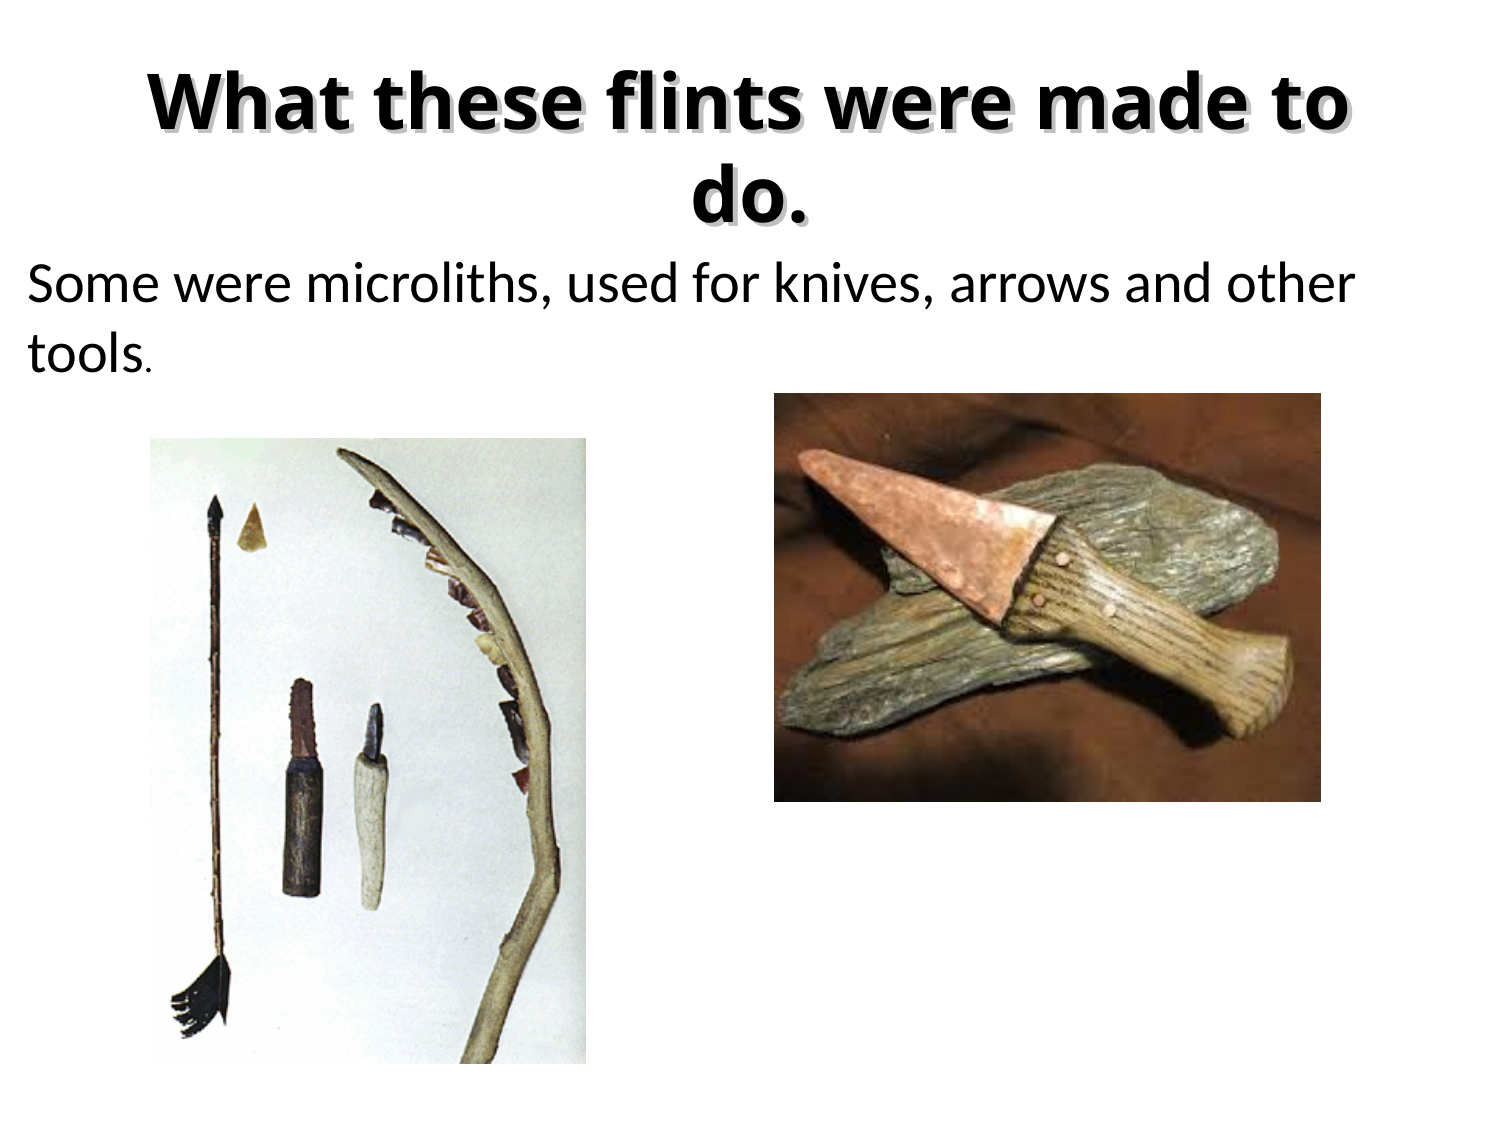

# What these flints were made to do.
Some were microliths, used for knives, arrows and other tools.